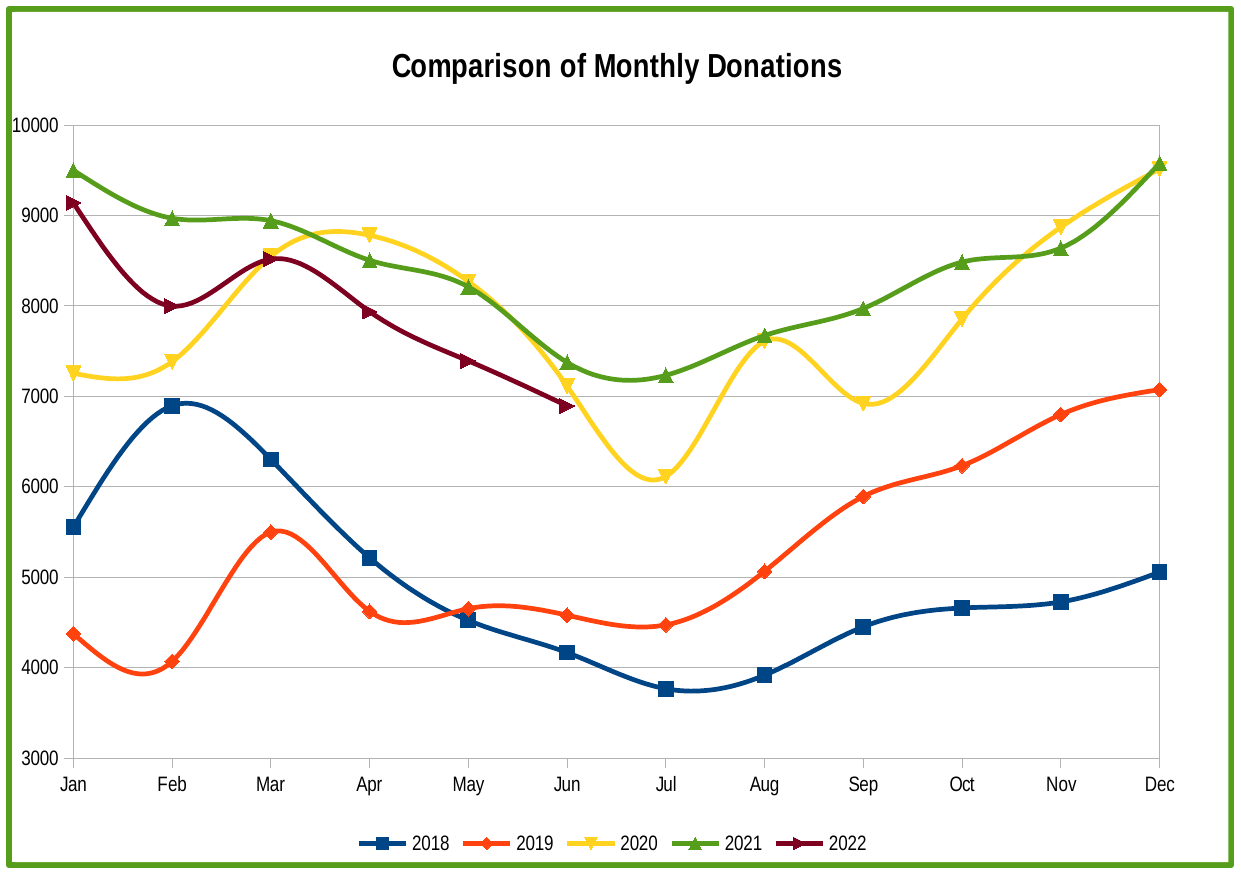

### Chart: Comparison of Monthly Donations
| Category | 2018 | 2019 | 2020 | 2021 | 2022 |
|---|---|---|---|---|---|
| Jan | 5553.0 | 4376.0 | 7255.0 | 9500.0 | 9141.0 |
| Feb | 6897.0 | 4069.0 | 7384.0 | 8970.0 | 7998.0 |
| Mar | 6303.0 | 5499.0 | 8549.0 | 8943.0 | 8518.0 |
| Apr | 5215.0 | 4623.0 | 8781.0 | 8505.0 | 7938.0 |
| May | 4523.0 | 4652.0 | 8271.0 | 8211.0 | 7392.0 |
| Jun | 4167.0 | 4580.0 | 7114.0 | 7376.0 | 6895.0 |
| Jul | 3767.0 | 4473.0 | 6114.0 | 7233.0 | None |
| Aug | 3917.0 | 5065.0 | 7611.0 | 7673.0 | None |
| Sep | 4452.0 | 5893.0 | 6922.0 | 7972.0 | None |
| Oct | 4660.0 | 6233.0 | 7856.0 | 8485.0 | None |
| Nov | 4727.0 | 6799.0 | 8871.0 | 8639.0 | None |
| Dec | 5056.0 | 7075.0 | 9514.0 | 9577.0 | None |